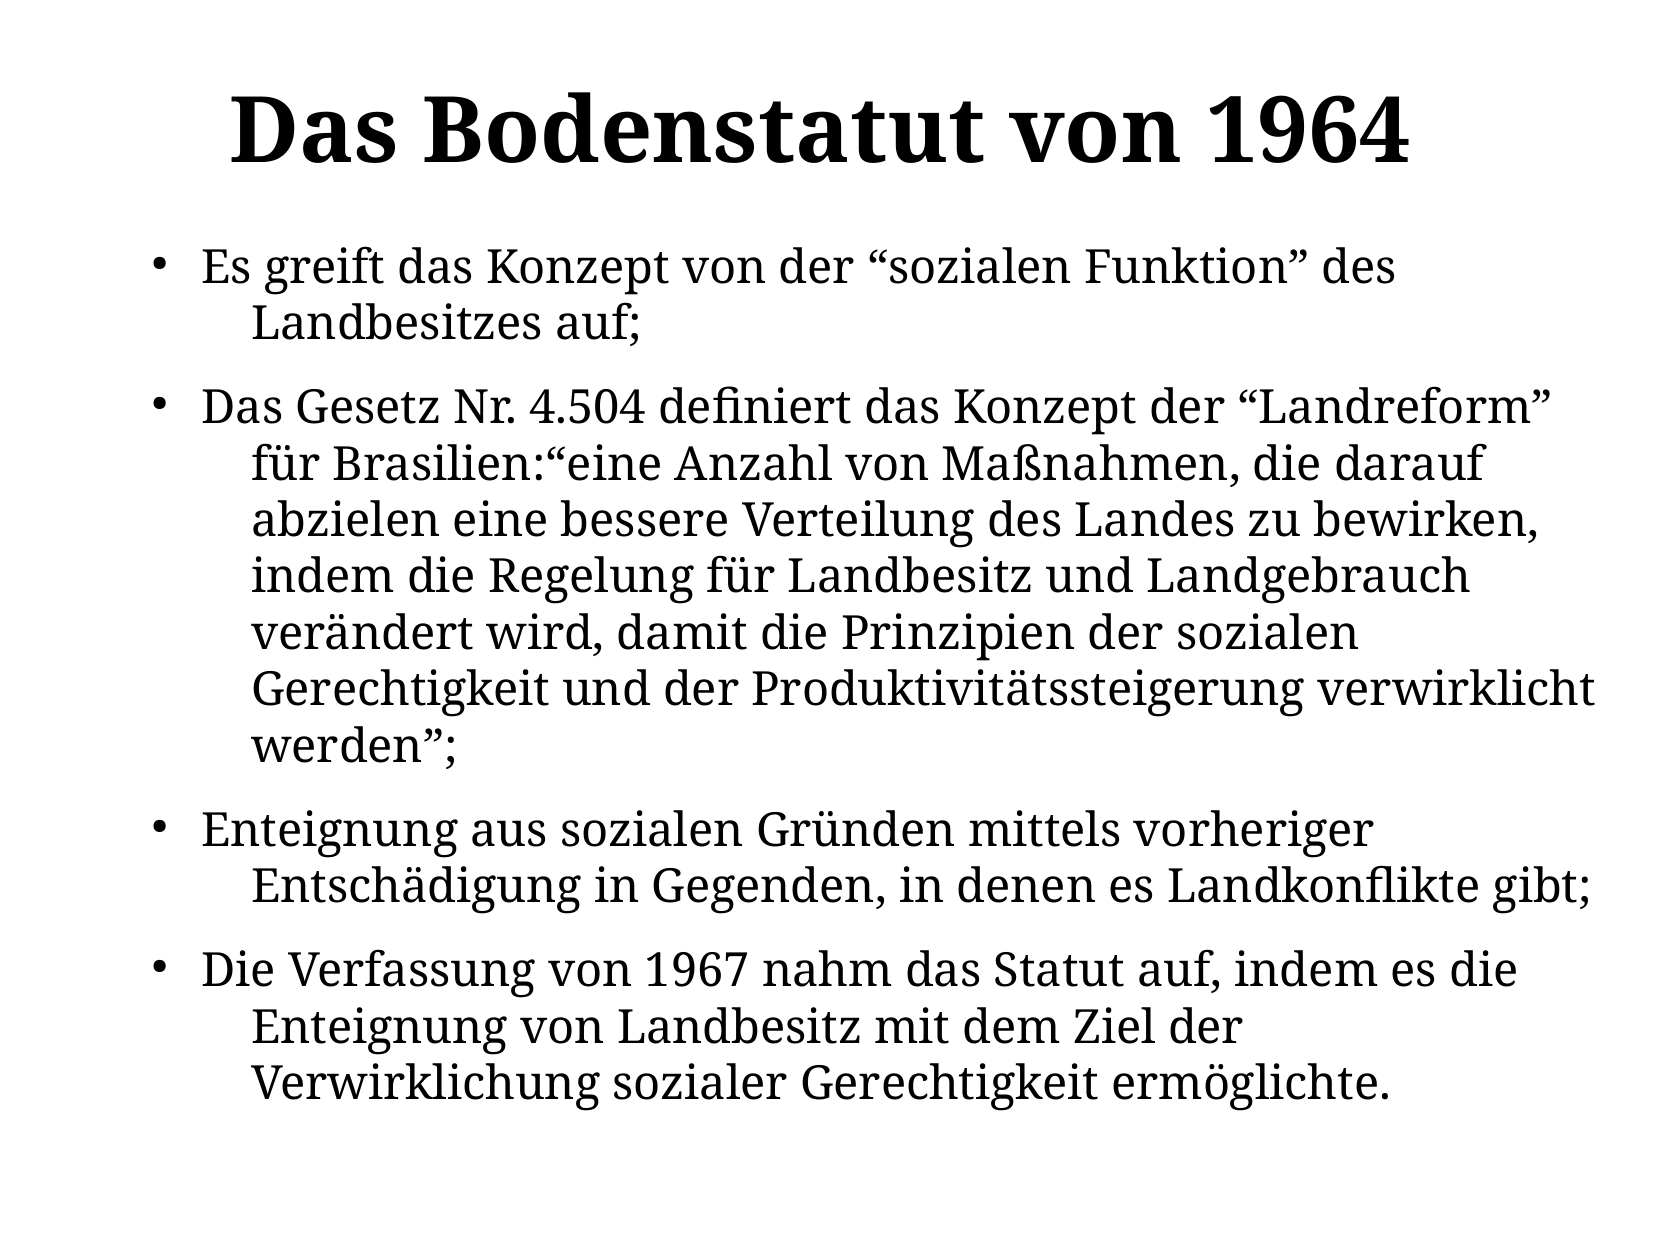

# Das Bodenstatut von 1964
Es greift das Konzept von der “sozialen Funktion” des Landbesitzes auf;
Das Gesetz Nr. 4.504 definiert das Konzept der “Landreform” für Brasilien:“eine Anzahl von Maßnahmen, die darauf abzielen eine bessere Verteilung des Landes zu bewirken, indem die Regelung für Landbesitz und Landgebrauch verändert wird, damit die Prinzipien der sozialen Gerechtigkeit und der Produktivitätssteigerung verwirklicht werden”;
Enteignung aus sozialen Gründen mittels vorheriger Entschädigung in Gegenden, in denen es Landkonflikte gibt;
Die Verfassung von 1967 nahm das Statut auf, indem es die Enteignung von Landbesitz mit dem Ziel der Verwirklichung sozialer Gerechtigkeit ermöglichte.